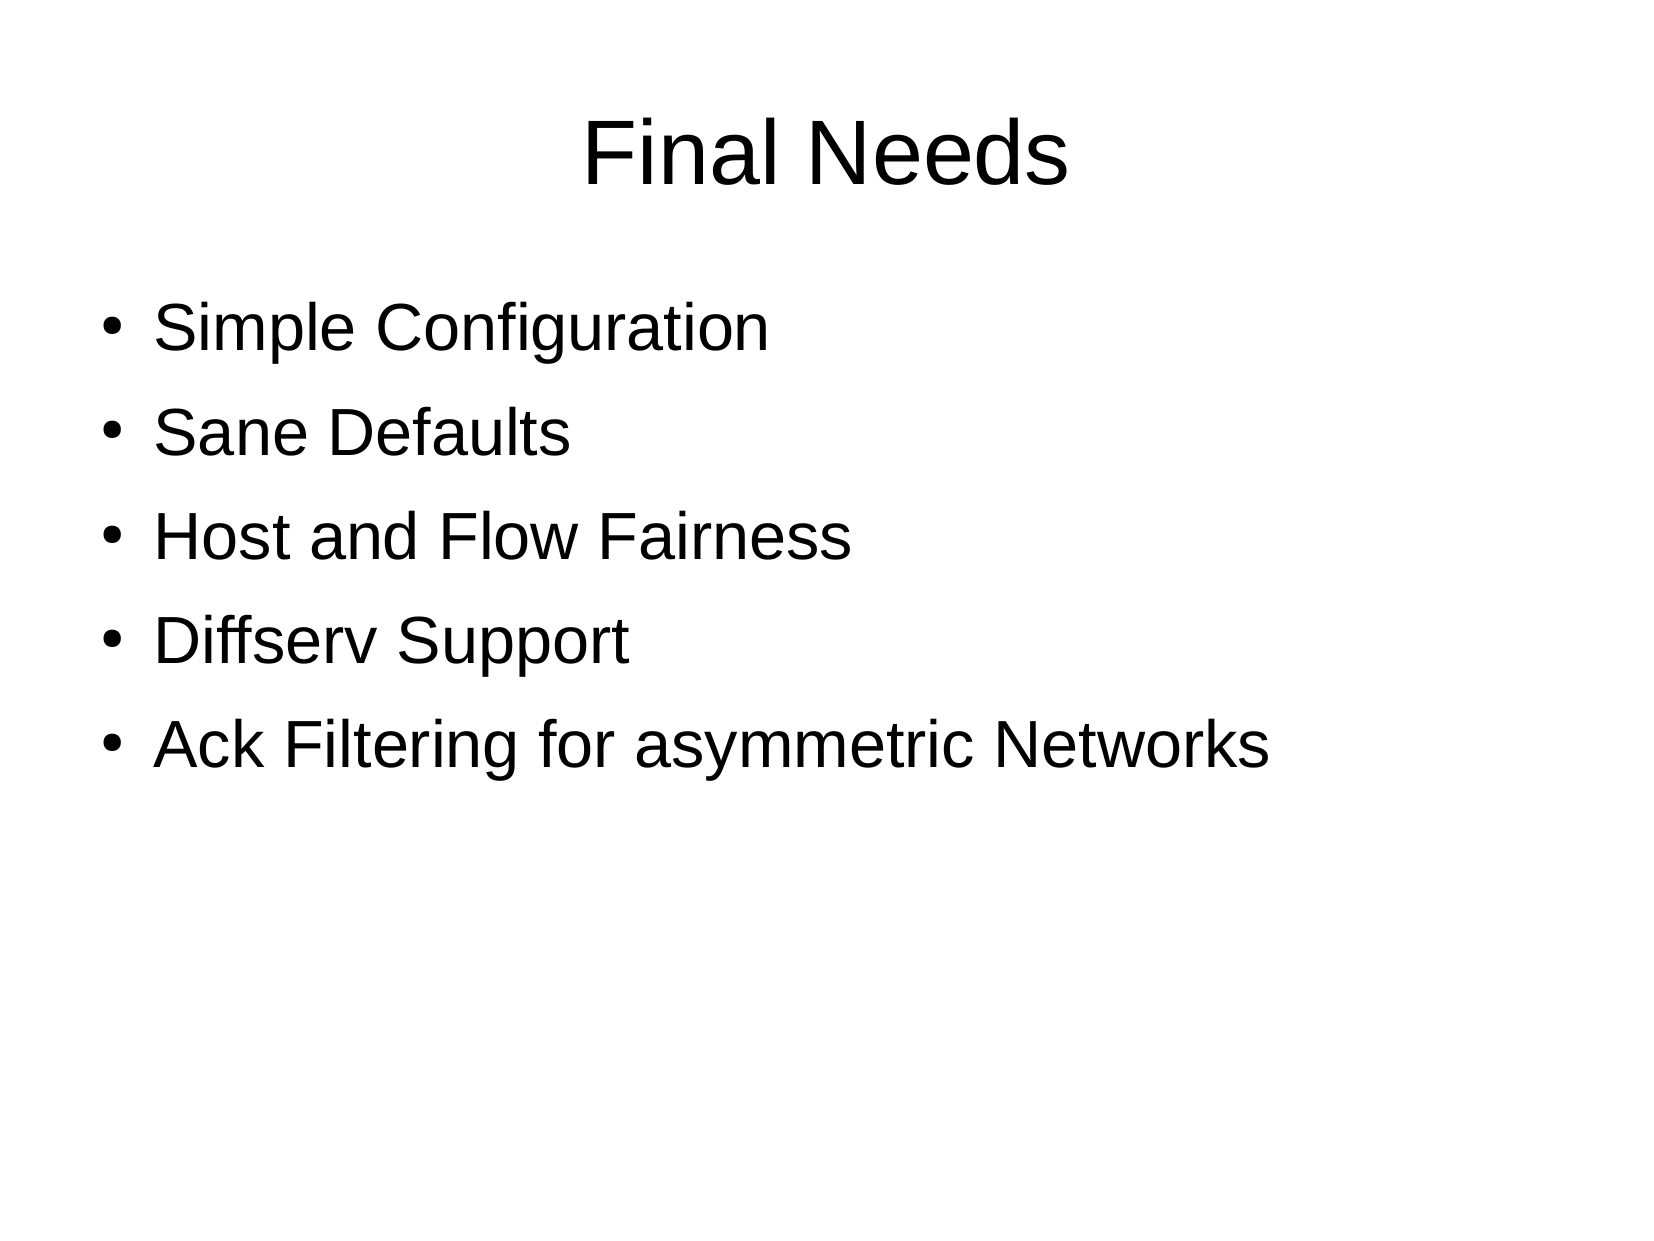

# Final Needs
Simple Configuration
Sane Defaults
Host and Flow Fairness
Diffserv Support
Ack Filtering for asymmetric Networks